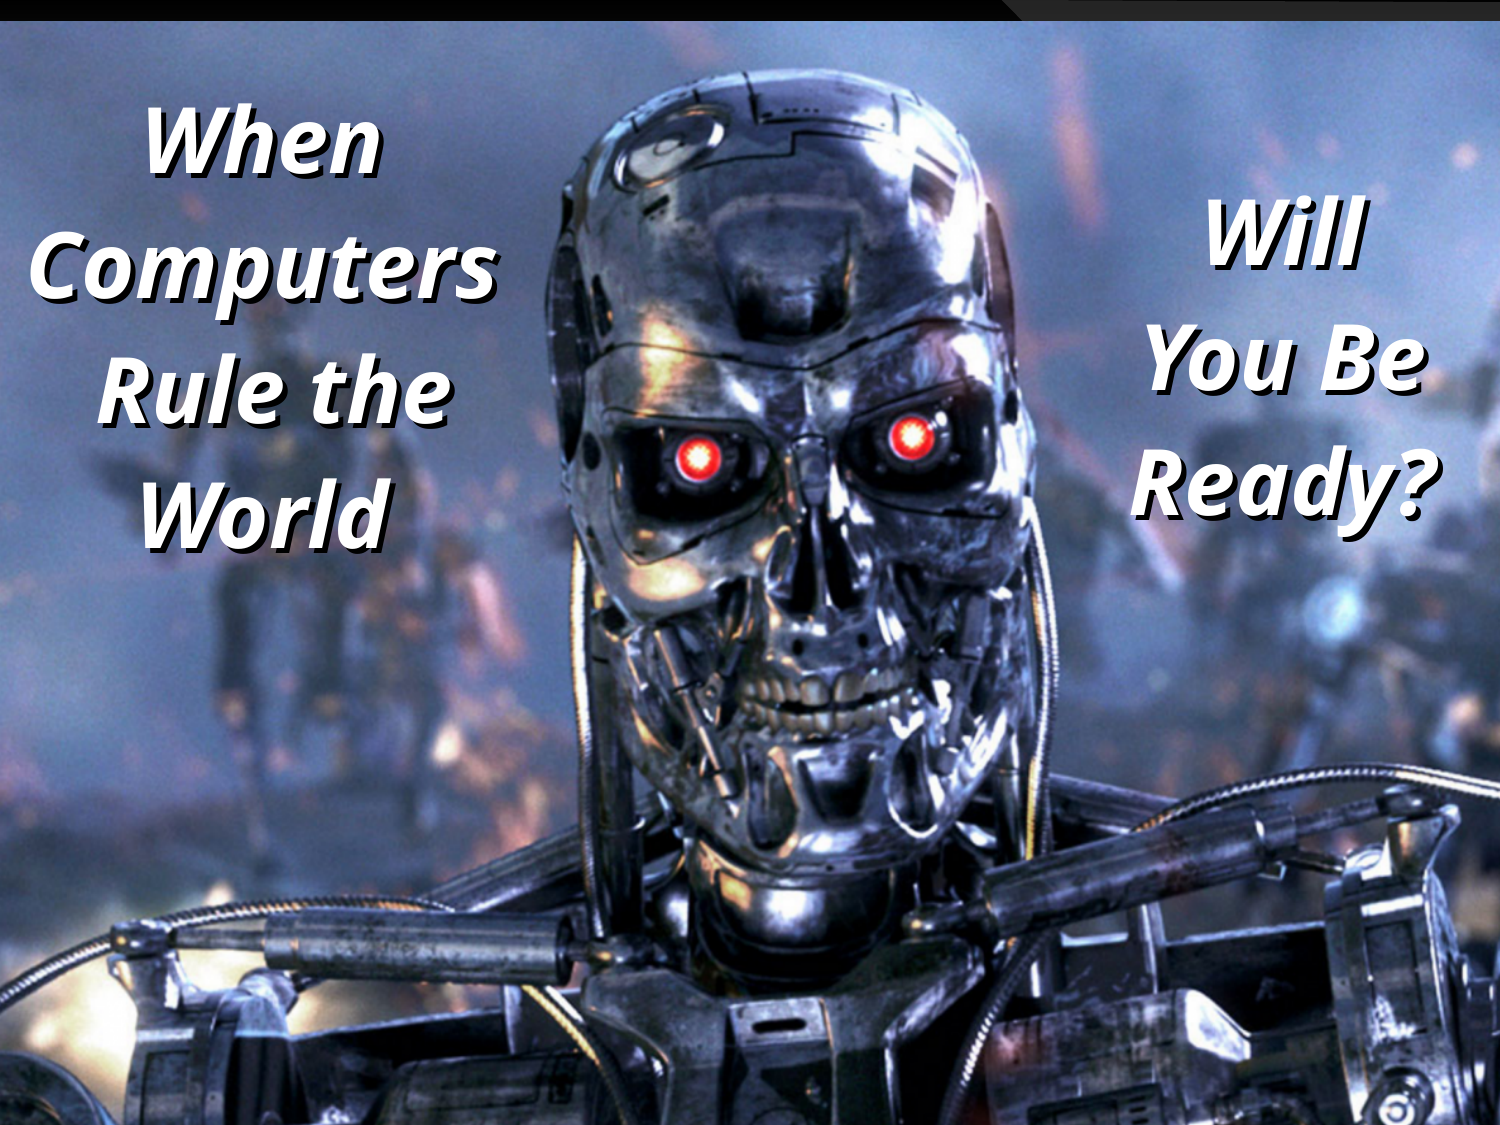

When
Computers
 Rule the
World
Will
You Be
Ready?